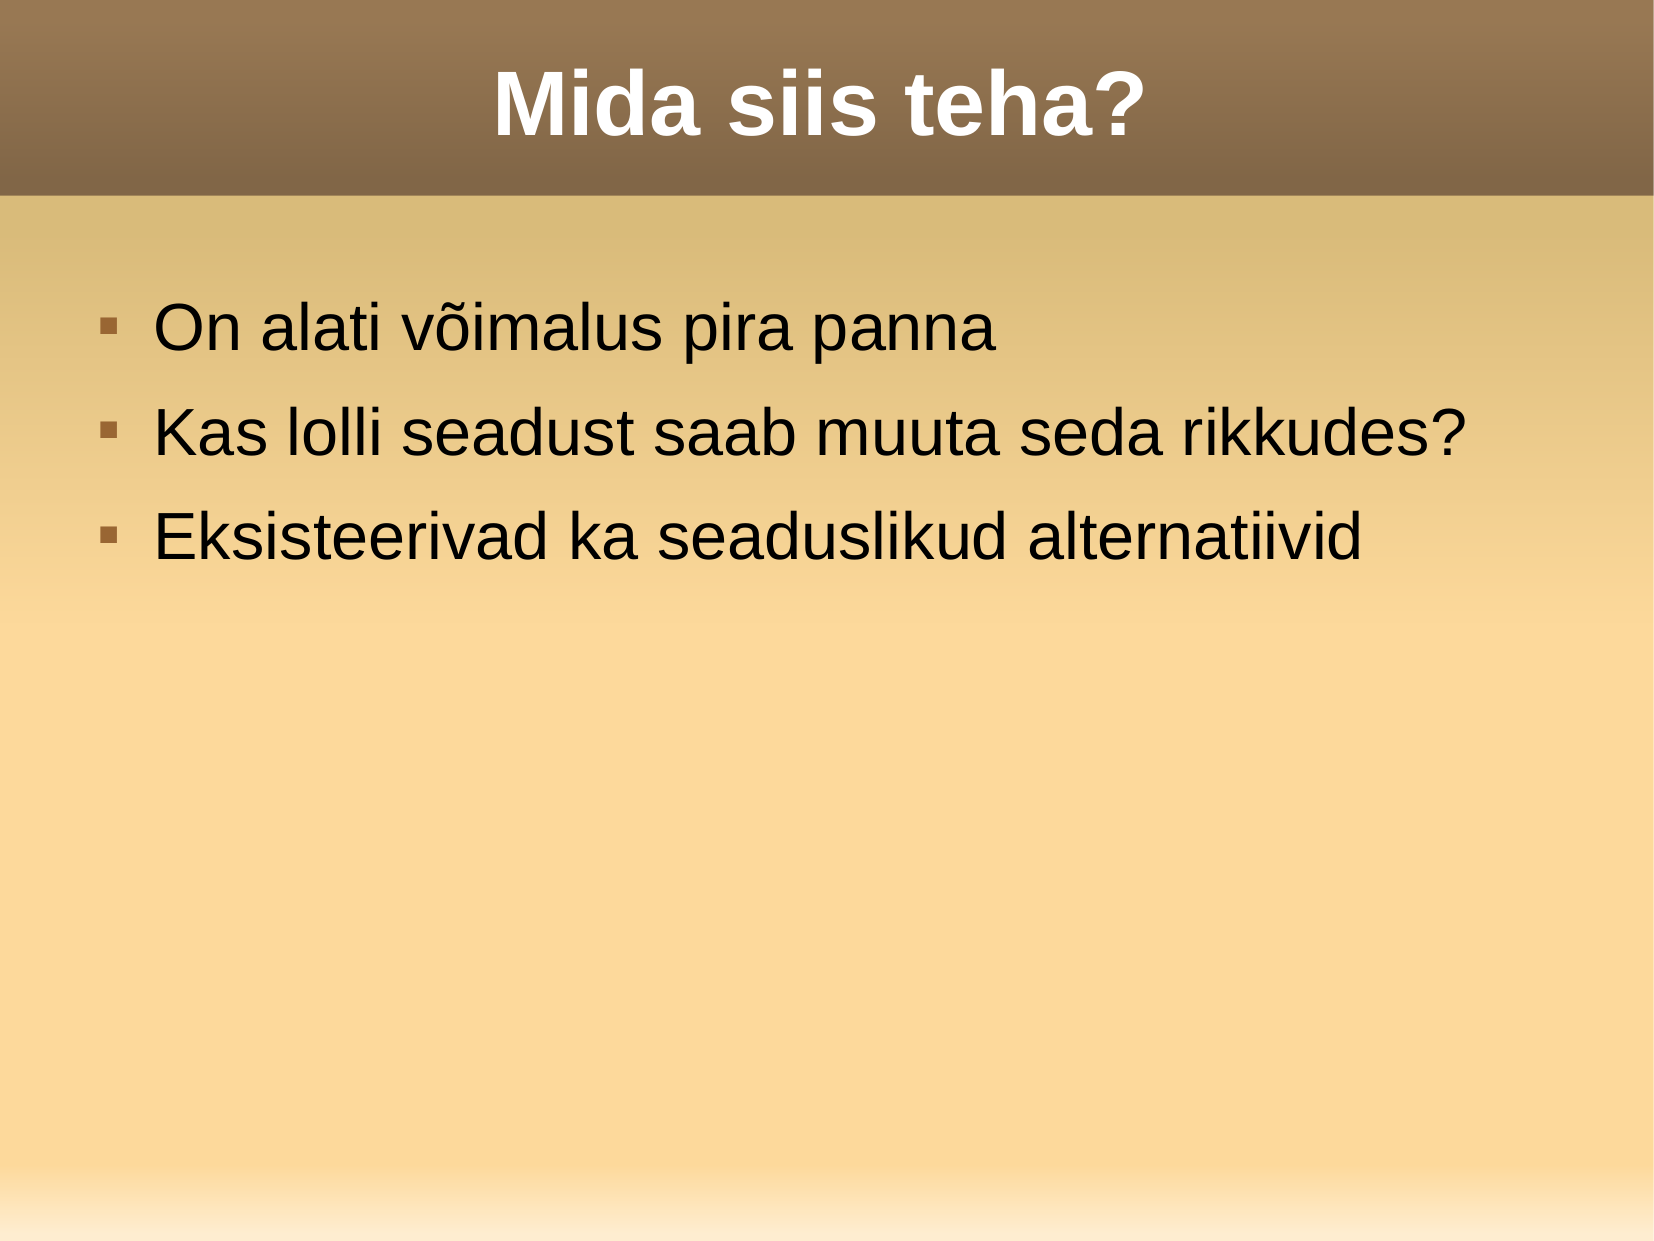

# Mida siis teha?
On alati võimalus pira panna
Kas lolli seadust saab muuta seda rikkudes?
Eksisteerivad ka seaduslikud alternatiivid